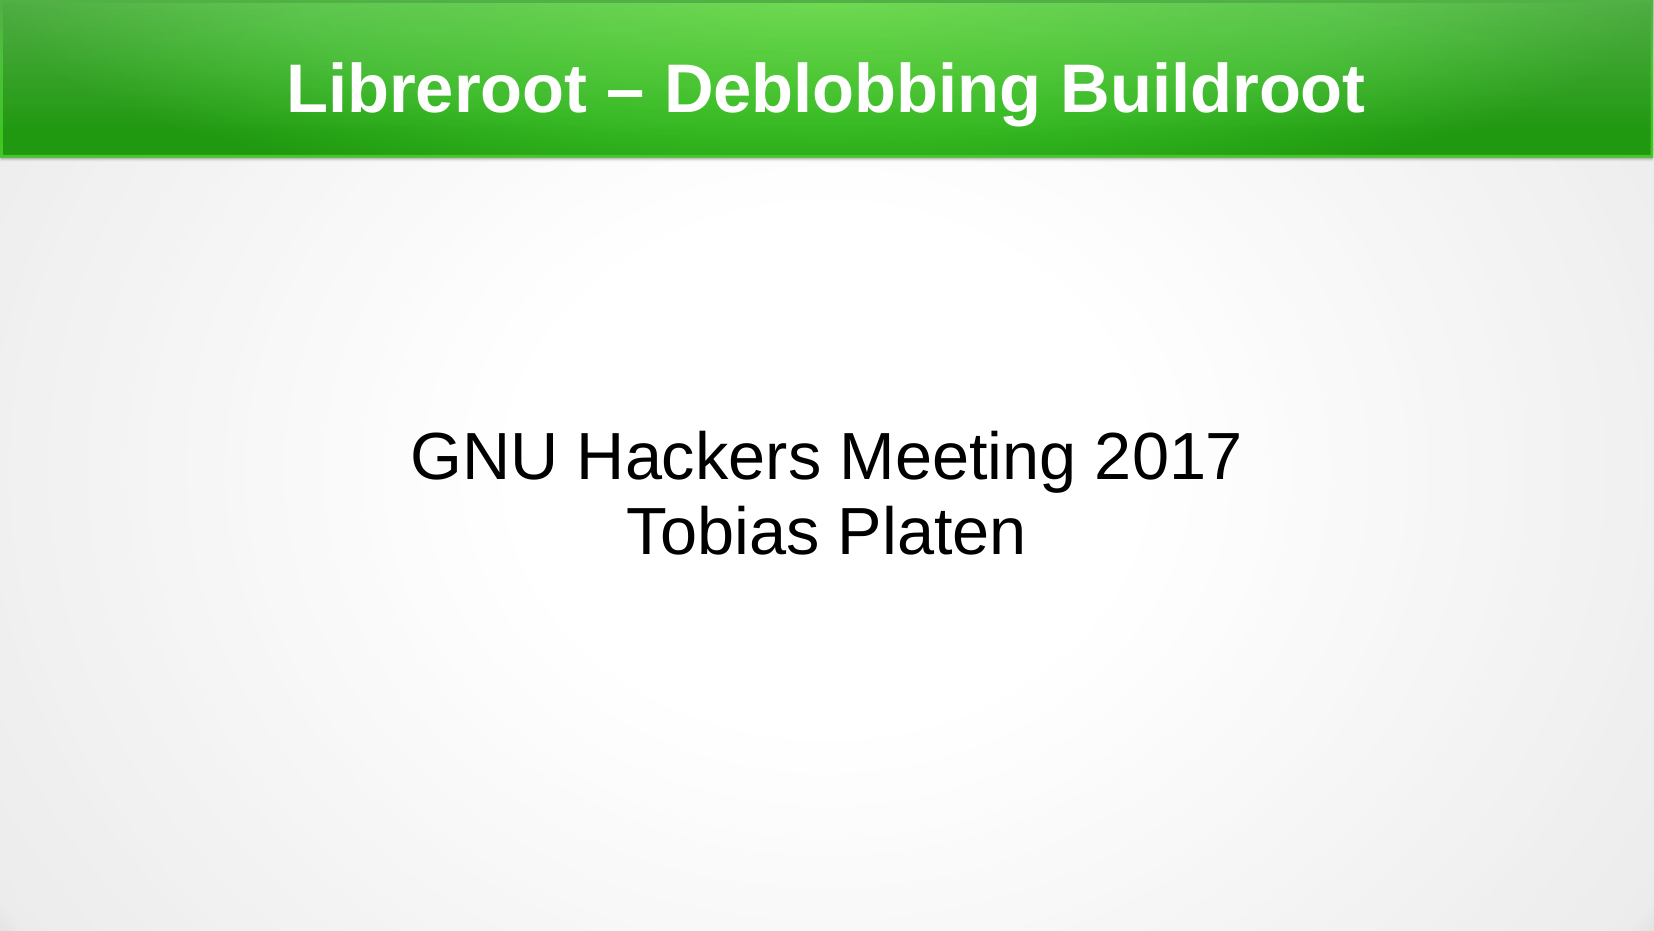

# Libreroot – Deblobbing Buildroot
GNU Hackers Meeting 2017
Tobias Platen